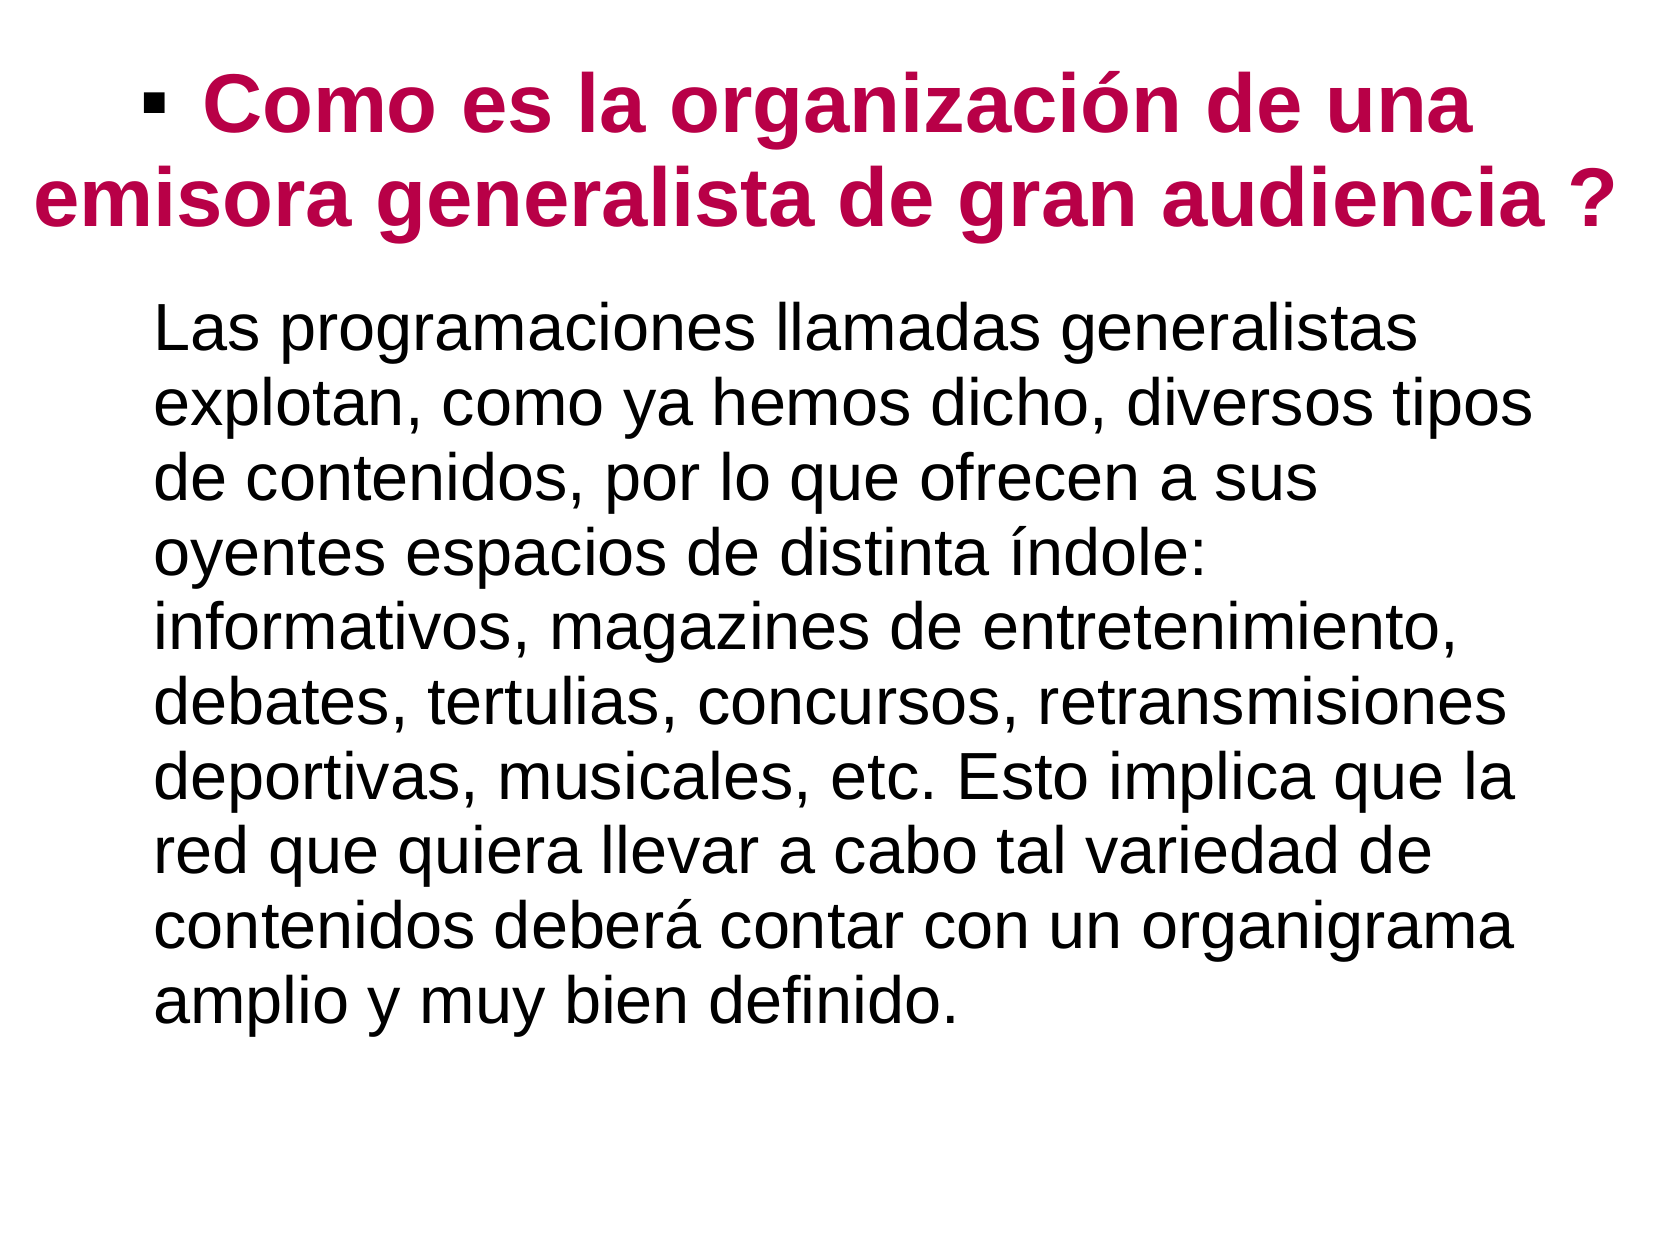

# Como es la organización de una emisora generalista de gran audiencia ?
Las programaciones llamadas generalistas explotan, como ya hemos dicho, diversos tipos de contenidos, por lo que ofrecen a sus oyentes espacios de distinta índole: informativos, magazines de entretenimiento, debates, tertulias, concursos, retransmisiones deportivas, musicales, etc. Esto implica que la red que quiera llevar a cabo tal variedad de contenidos deberá contar con un organigrama amplio y muy bien definido.